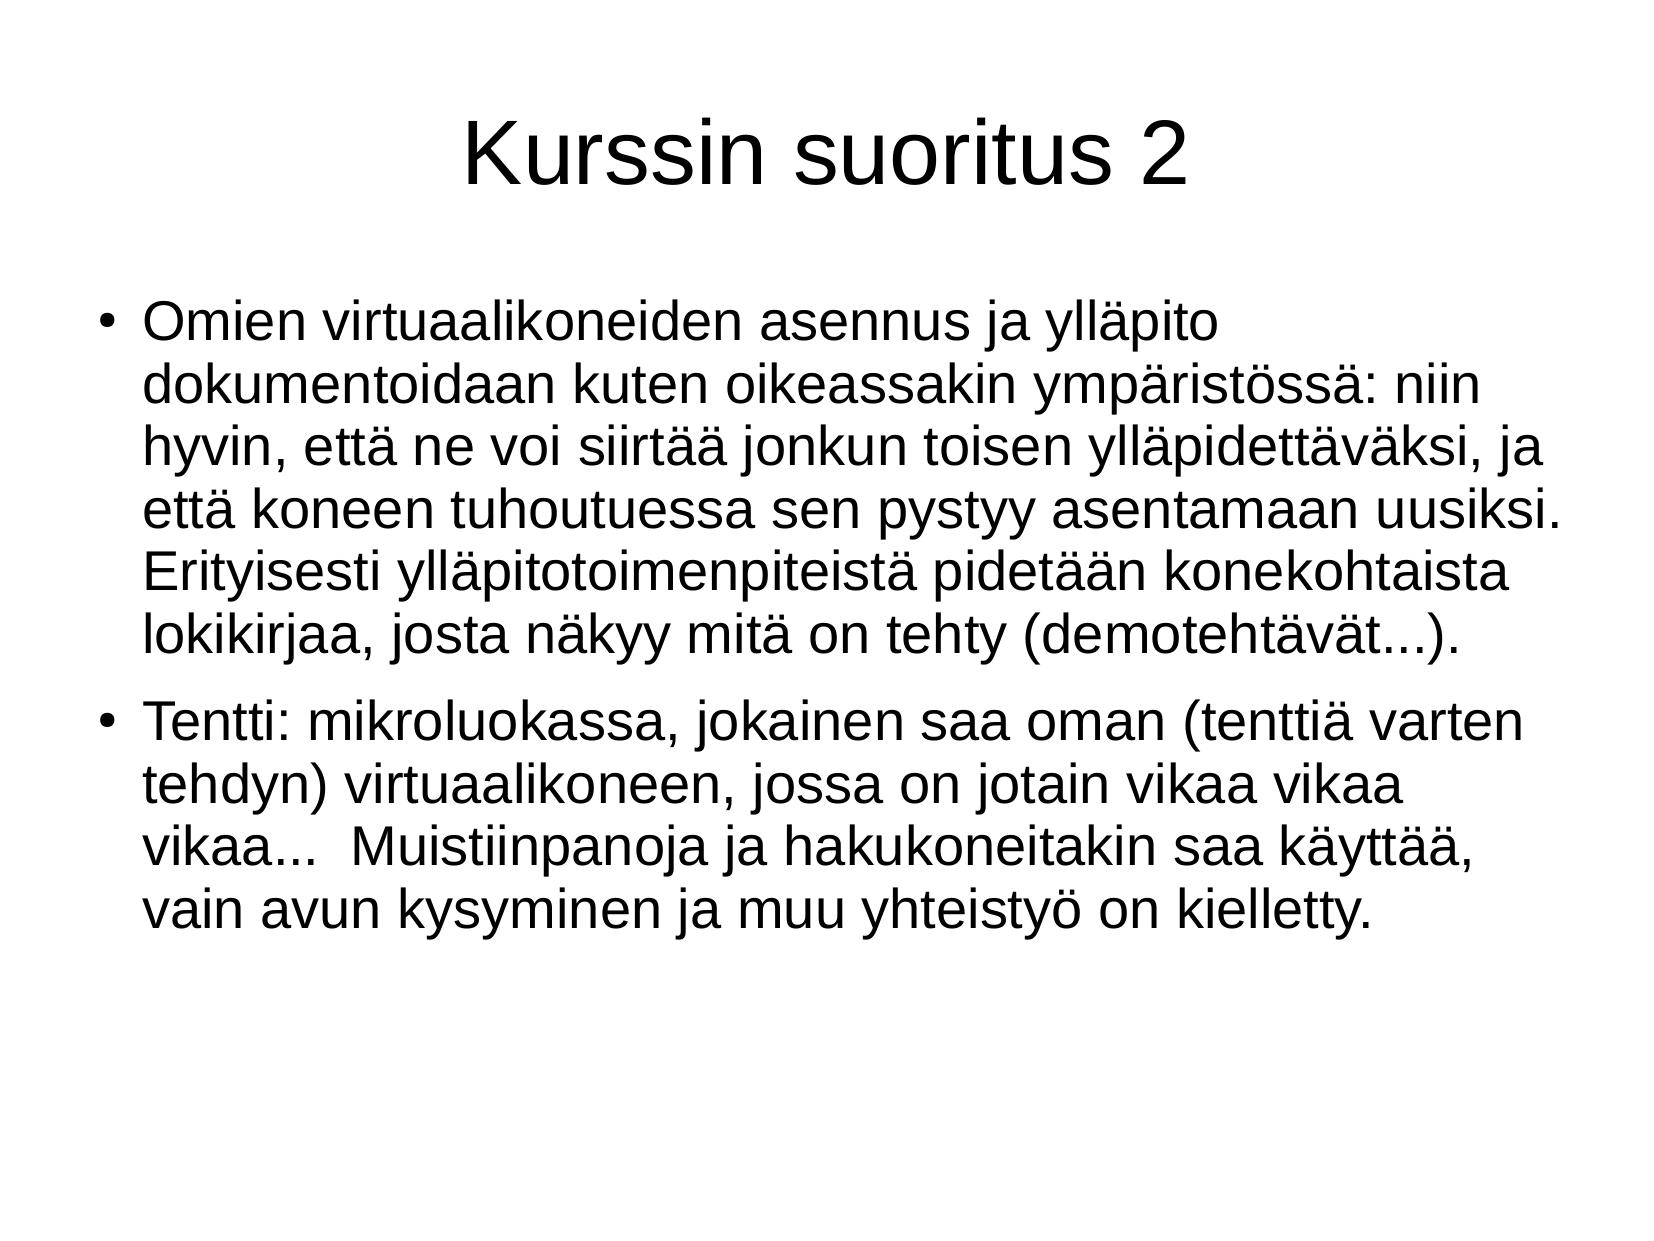

# Kurssin suoritus 2
Omien virtuaalikoneiden asennus ja ylläpito dokumentoidaan kuten oikeassakin ympäristössä: niin hyvin, että ne voi siirtää jonkun toisen ylläpidettäväksi, ja että koneen tuhoutuessa sen pystyy asentamaan uusiksi. Erityisesti ylläpitotoimenpiteistä pidetään konekohtaista lokikirjaa, josta näkyy mitä on tehty (demotehtävät...).
Tentti: mikroluokassa, jokainen saa oman (tenttiä varten tehdyn) virtuaalikoneen, jossa on jotain vikaa vikaa vikaa... Muistiinpanoja ja hakukoneitakin saa käyttää, vain avun kysyminen ja muu yhteistyö on kielletty.